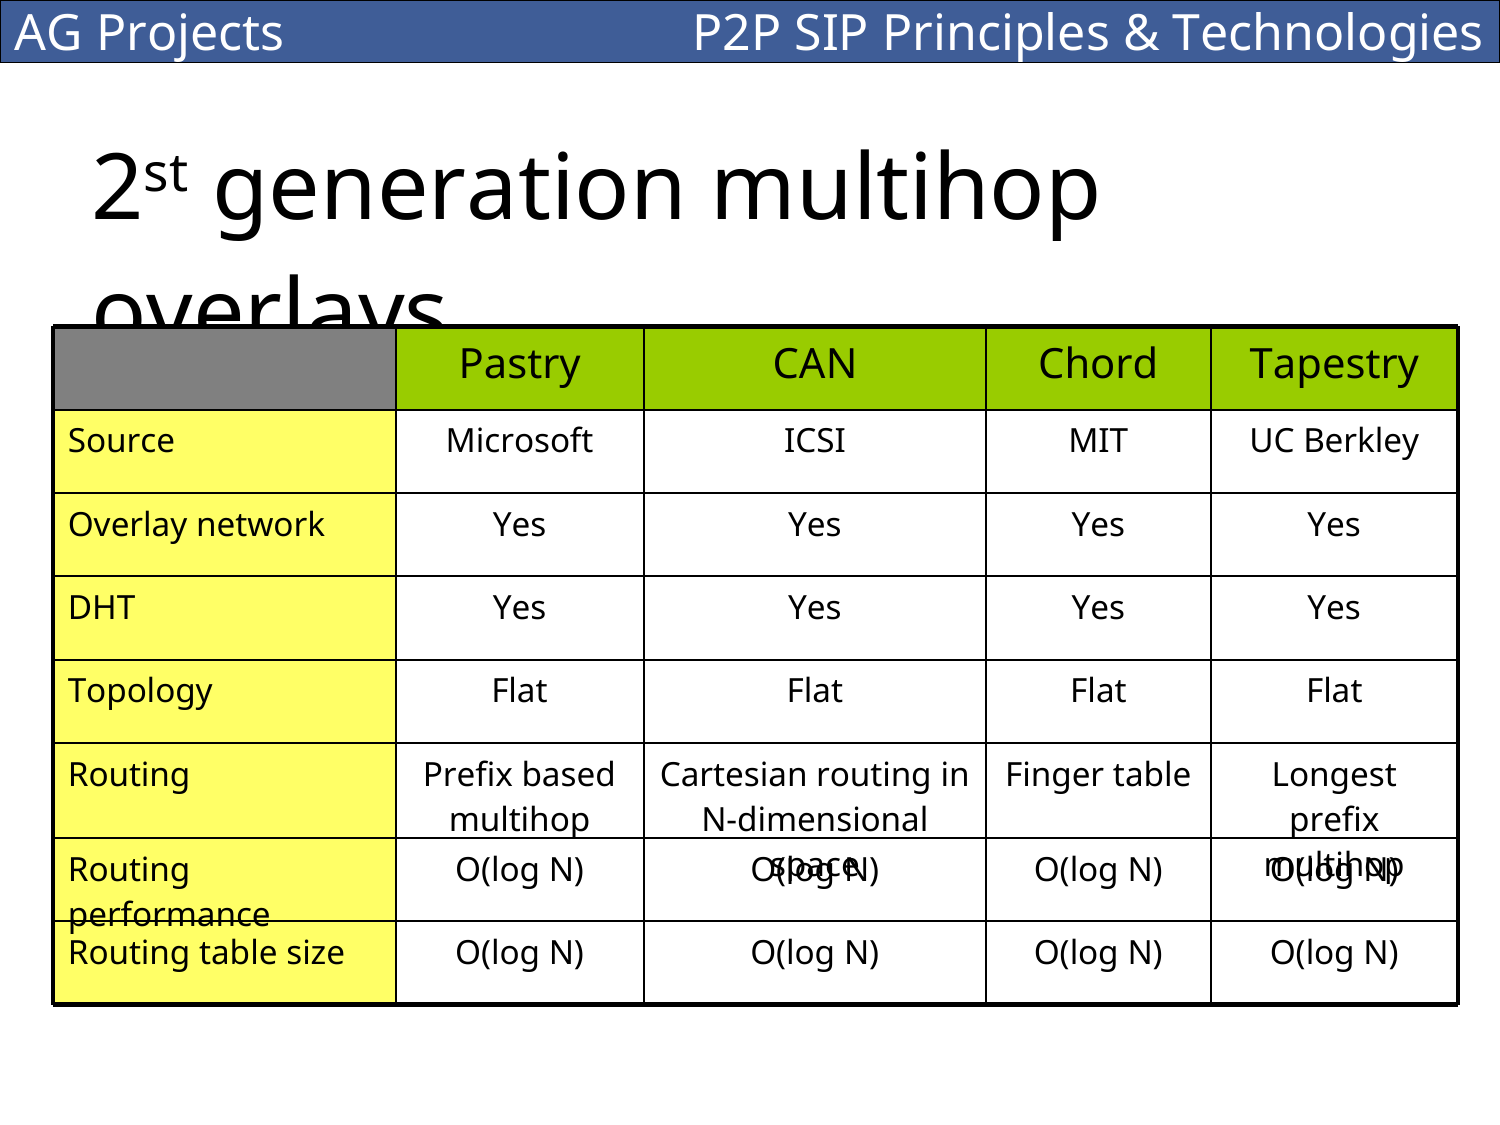

2st generation multihop overlays
Pastry
CAN
Chord
Tapestry
Source
Microsoft
ICSI
MIT
UC Berkley
Overlay network
Yes
Yes
Yes
Yes
DHT
Yes
Yes
Yes
Yes
Topology
Flat
Flat
Flat
Flat
Routing
Prefix based multihop
Cartesian routing in N-dimensional space
Finger table
Longest prefix multihop
Routing performance
O(log N)
O(log N)
O(log N)
O(log N)
Routing table size
O(log N)
O(log N)
O(log N)
O(log N)